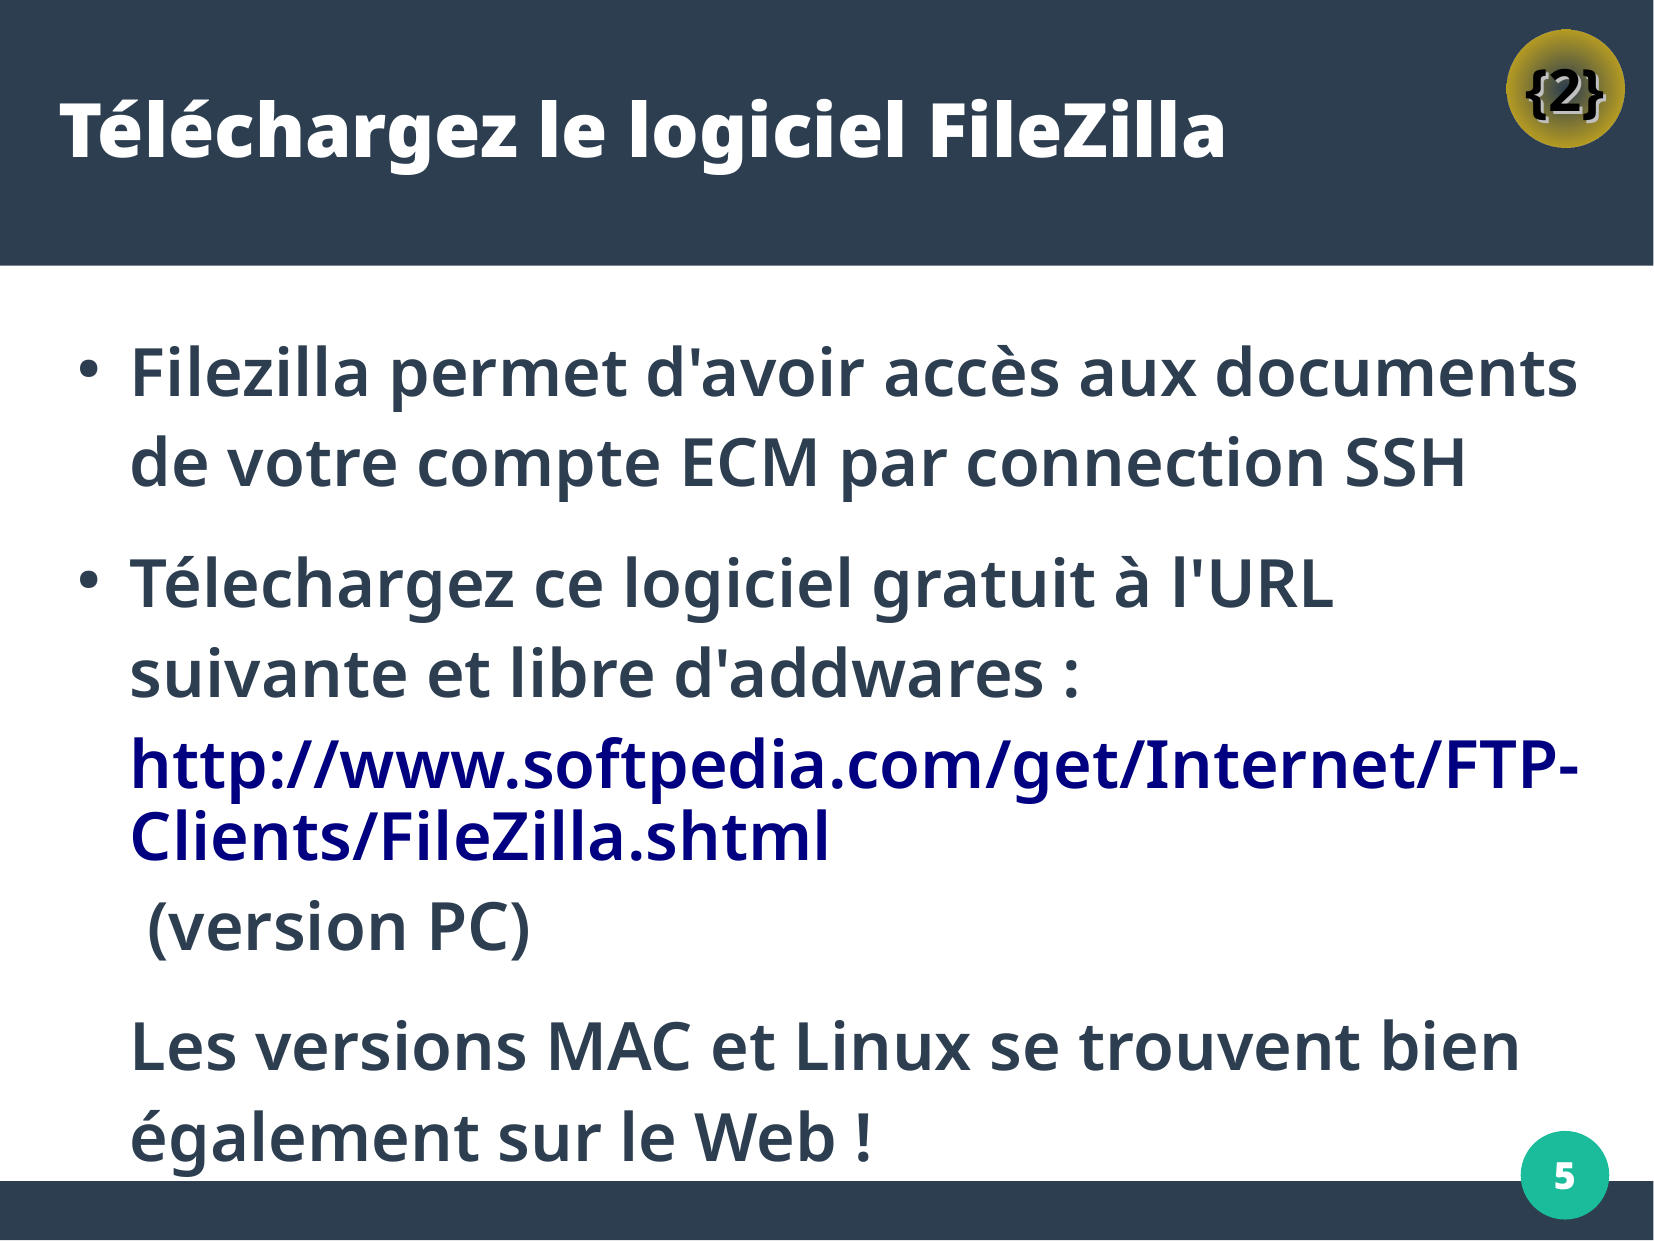

{2}
# Téléchargez le logiciel FileZilla
Filezilla permet d'avoir accès aux documents de votre compte ECM par connection SSH
Télechargez ce logiciel gratuit à l'URL suivante et libre d'addwares : http://www.softpedia.com/get/Internet/FTP-Clients/FileZilla.shtml (version PC)
Les versions MAC et Linux se trouvent bien également sur le Web !
5